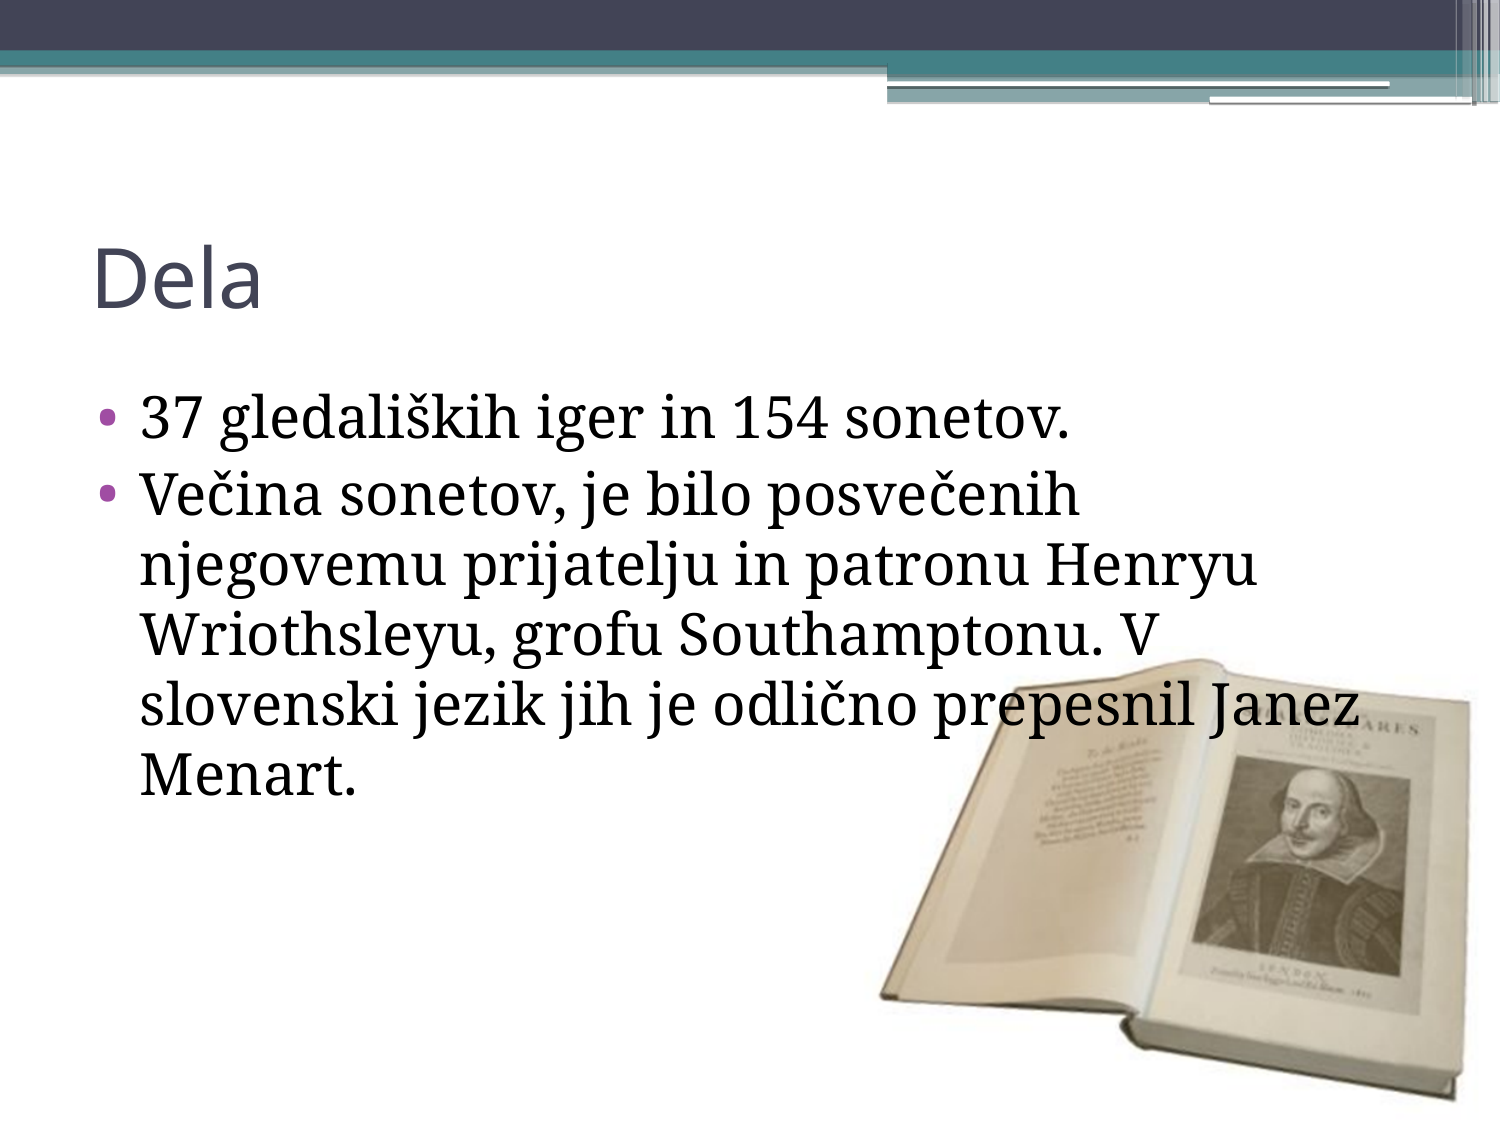

# Dela
37 gledaliških iger in 154 sonetov.
Večina sonetov, je bilo posvečenih njegovemu prijatelju in patronu Henryu Wriothsleyu, grofu Southamptonu. V slovenski jezik jih je odlično prepesnil Janez Menart.